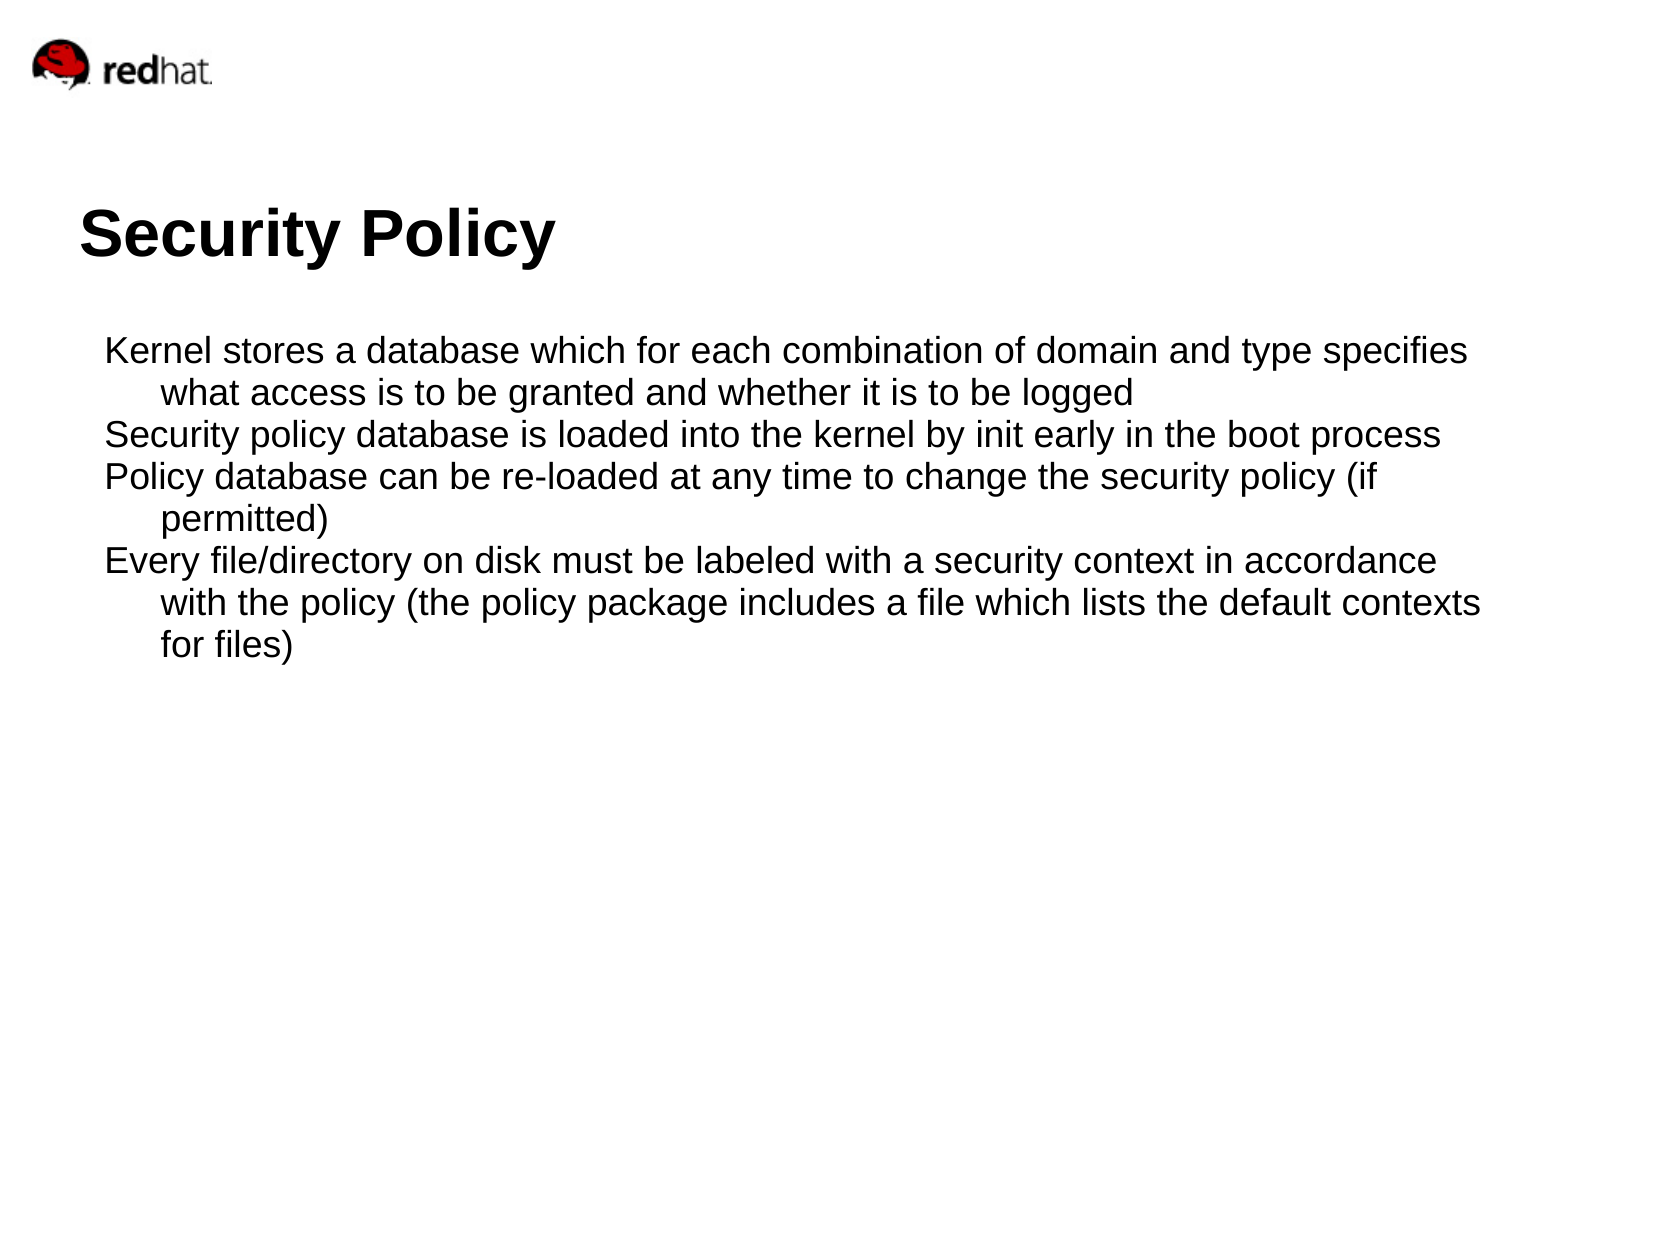

# Security Policy
Kernel stores a database which for each combination of domain and type specifies what access is to be granted and whether it is to be logged
Security policy database is loaded into the kernel by init early in the boot process
Policy database can be re-loaded at any time to change the security policy (if permitted)
Every file/directory on disk must be labeled with a security context in accordance with the policy (the policy package includes a file which lists the default contexts for files)